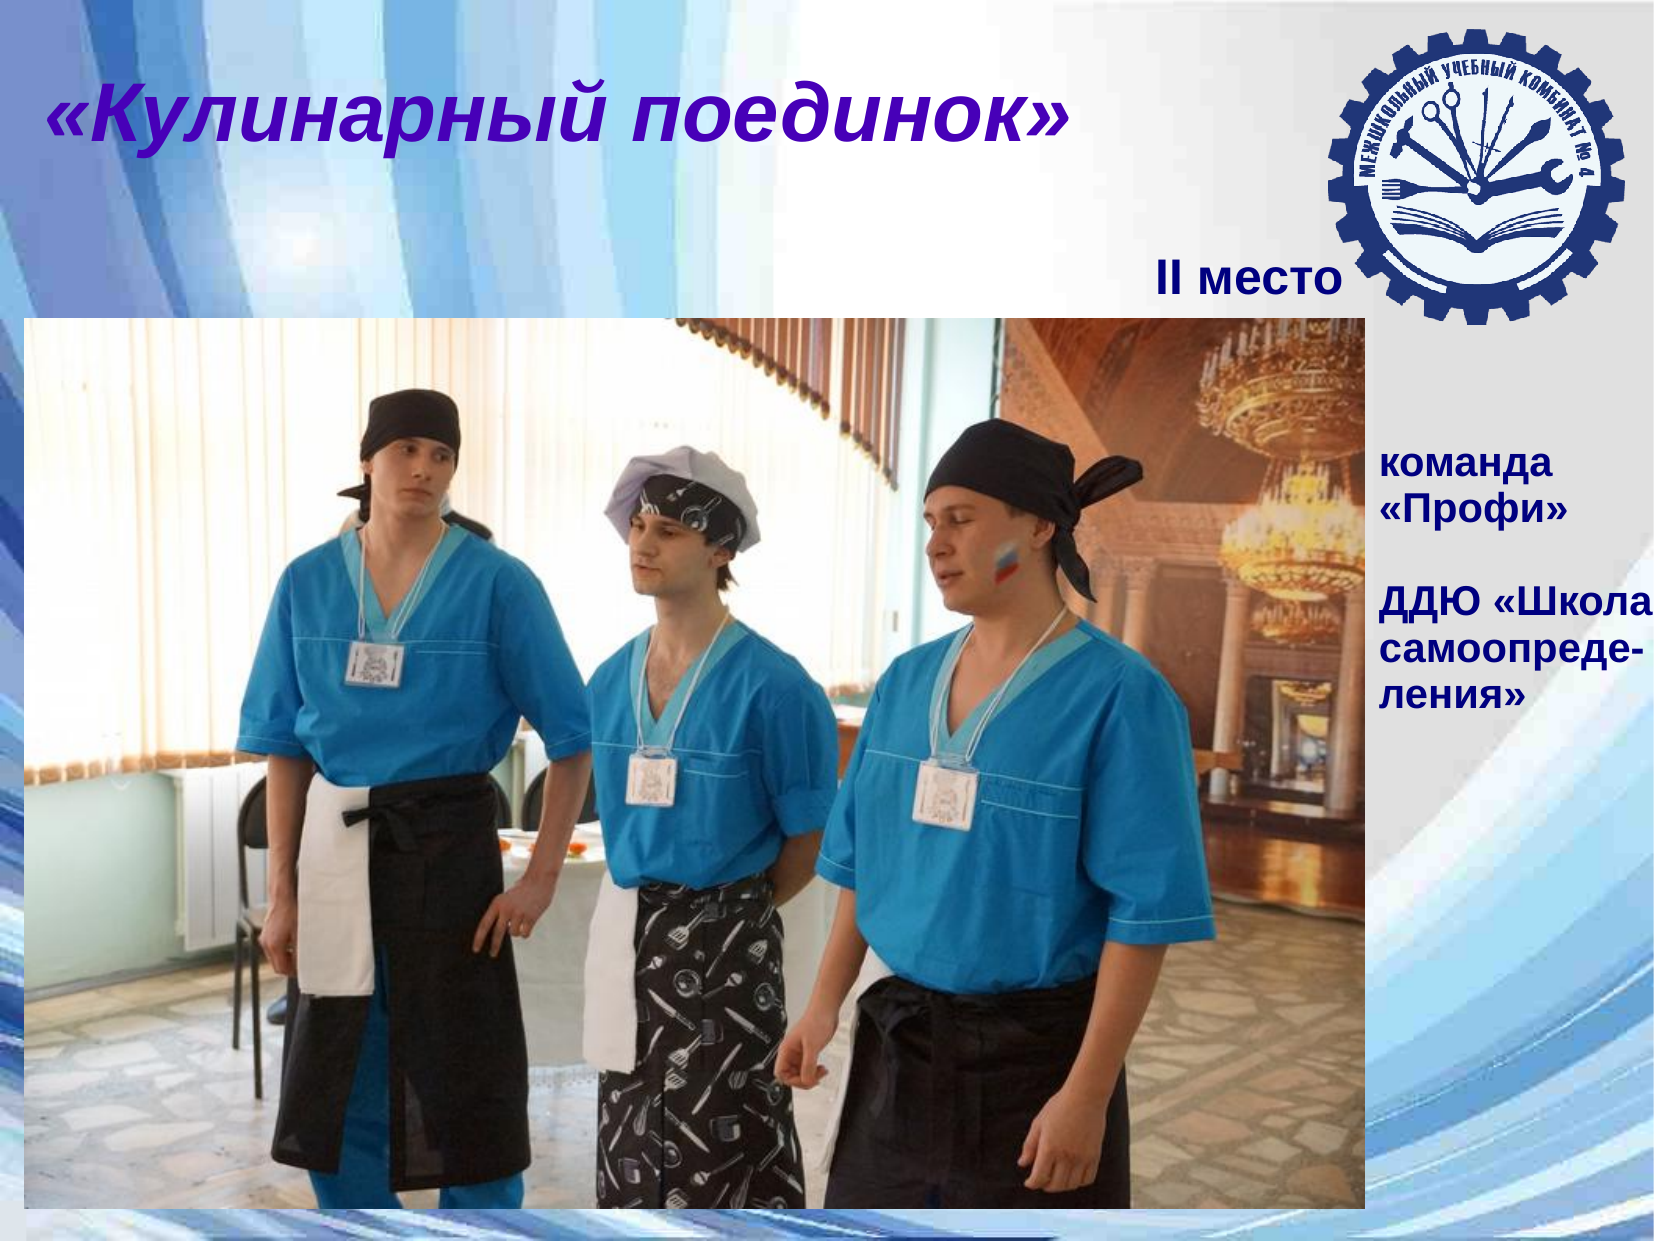

«Кулинарный поединок»
II место
команда «Профи»
ДДЮ «Школа самоопреде-ления»